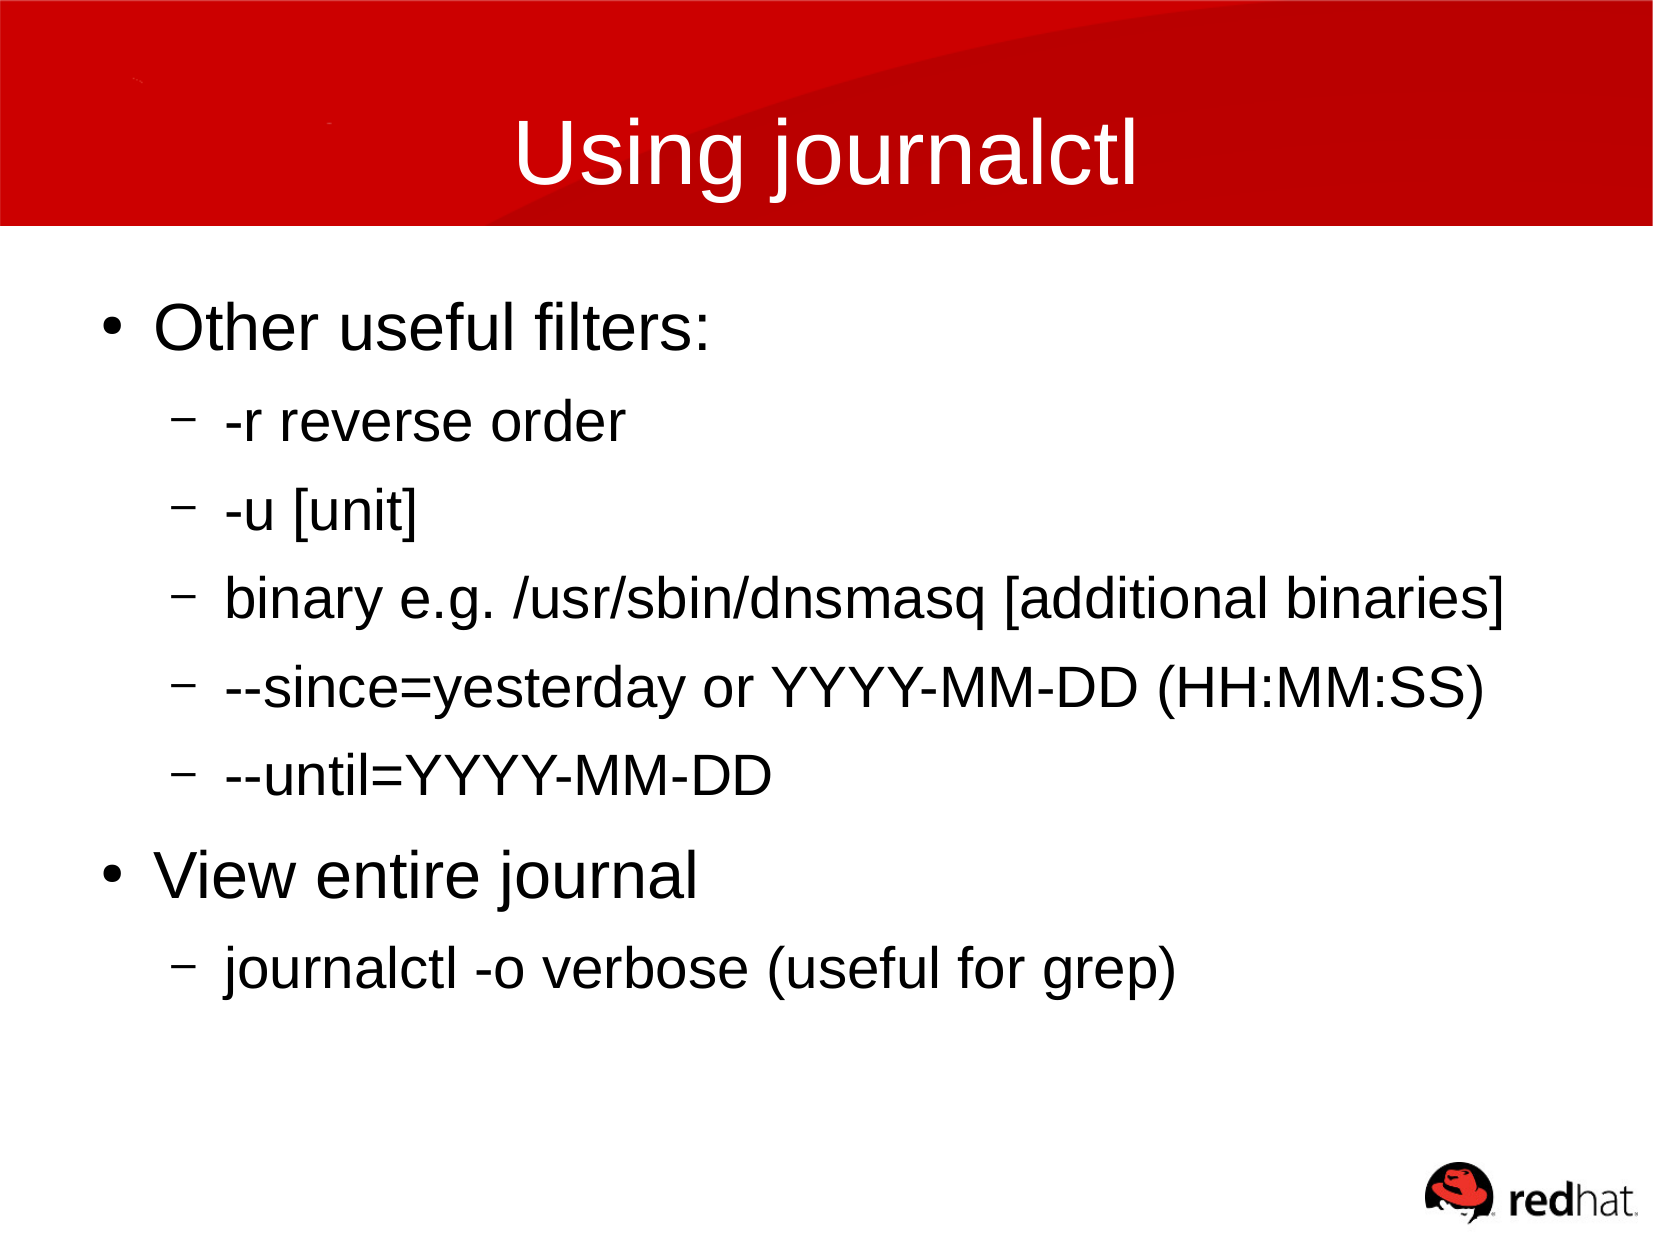

# Using journalctl
Other useful filters:
-r reverse order
-u [unit]
binary e.g. /usr/sbin/dnsmasq [additional binaries]
--since=yesterday or YYYY-MM-DD (HH:MM:SS)
--until=YYYY-MM-DD
View entire journal
journalctl -o verbose (useful for grep)